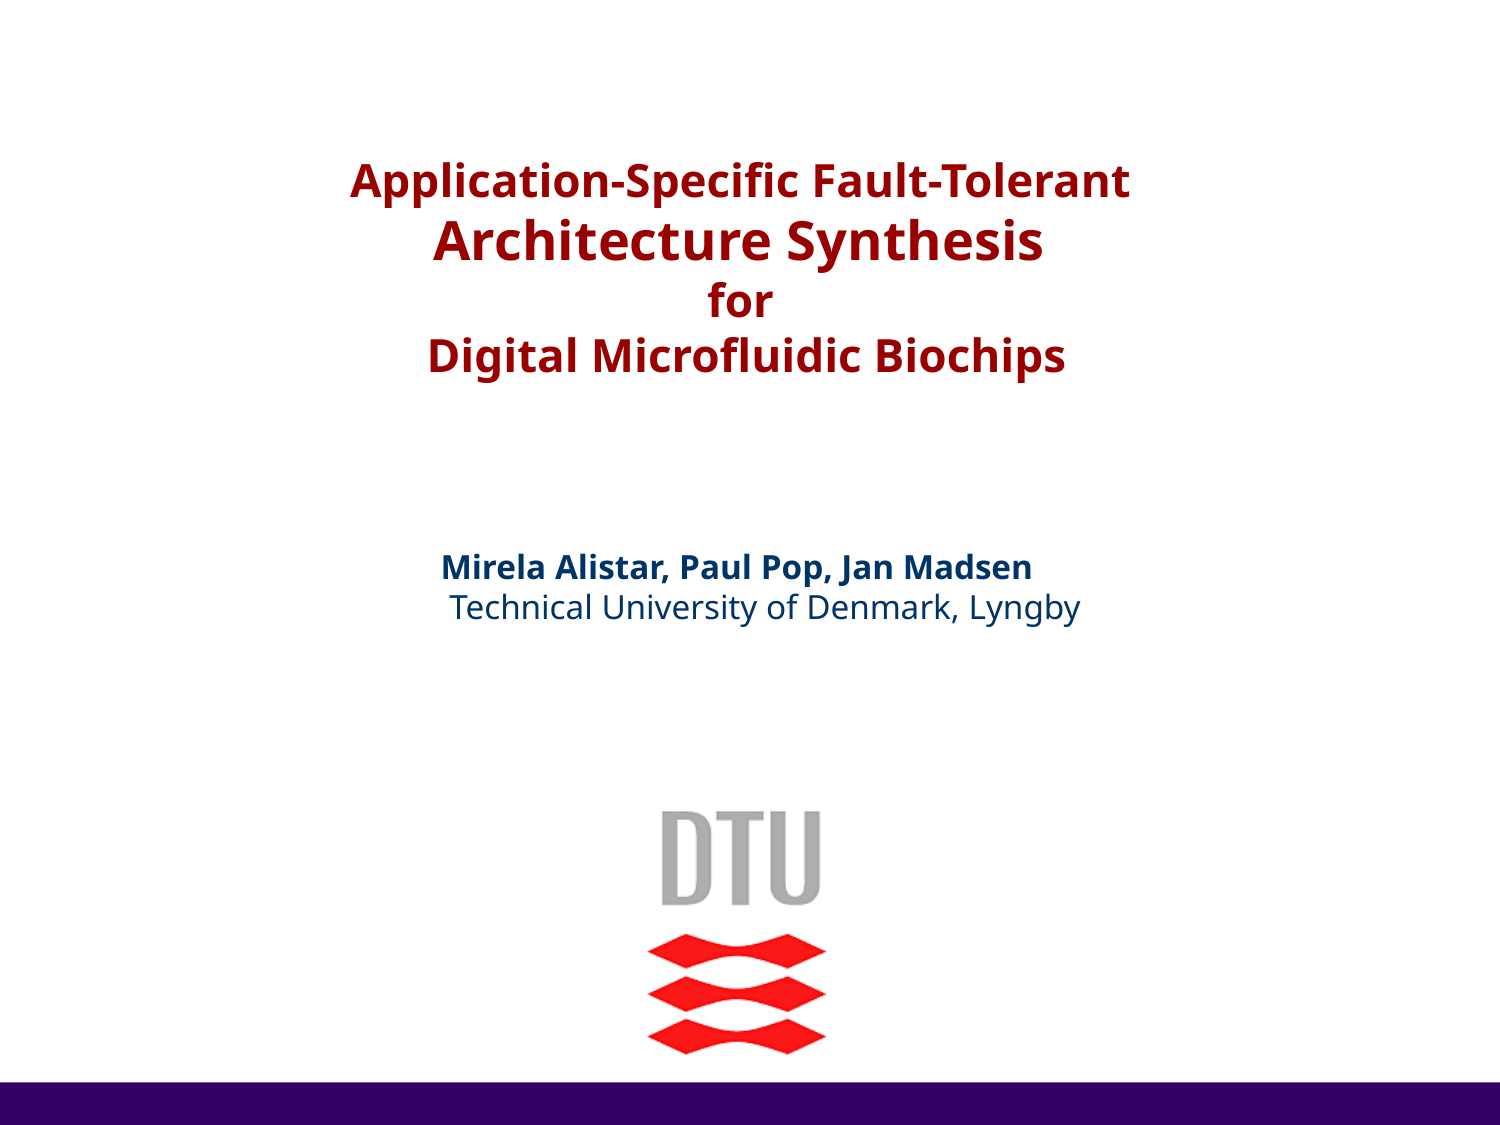

# Application-Specific Fault-Tolerant Architecture Synthesis for Digital Microfluidic Biochips
Mirela Alistar, Paul Pop, Jan Madsen
Technical University of Denmark, Lyngby